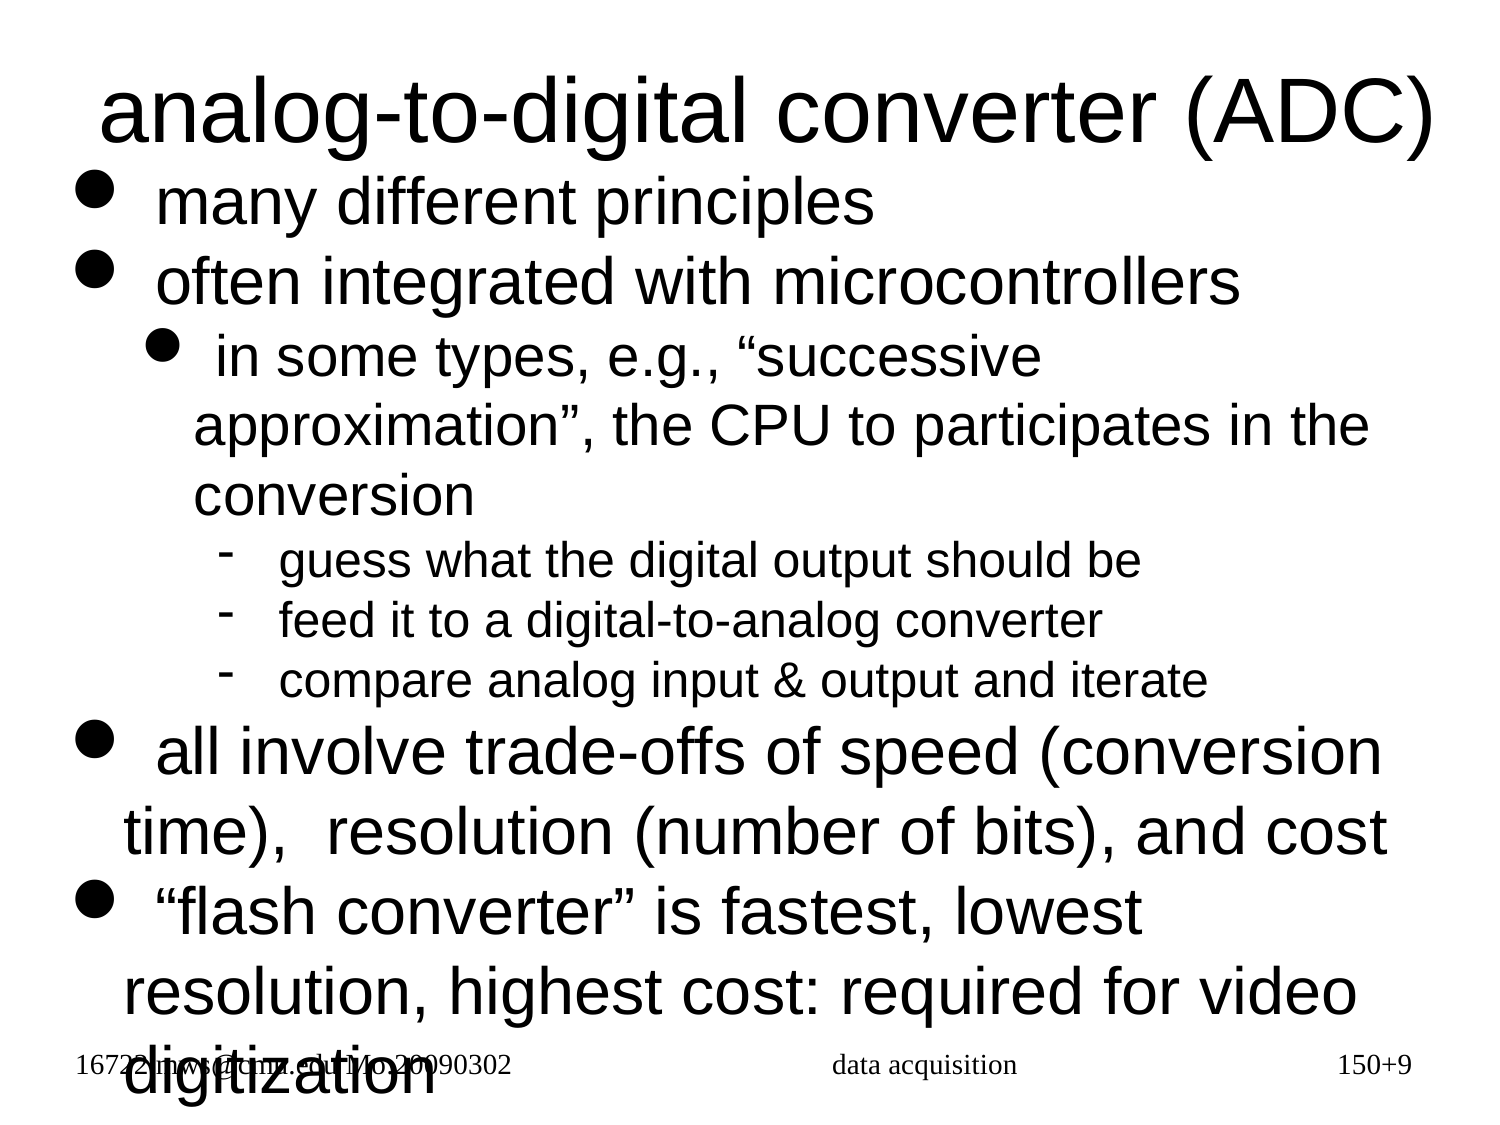

analog-to-digital converter (ADC)
 many different principles
 often integrated with microcontrollers
 in some types, e.g., “successive approximation”, the CPU to participates in the conversion
 guess what the digital output should be
 feed it to a digital-to-analog converter
 compare analog input & output and iterate
 all involve trade-offs of speed (conversion time), resolution (number of bits), and cost
 “flash converter” is fastest, lowest resolution, highest cost: required for video digitization
16722 mws@cmu.edu Mo:20090302
data acquisition
9